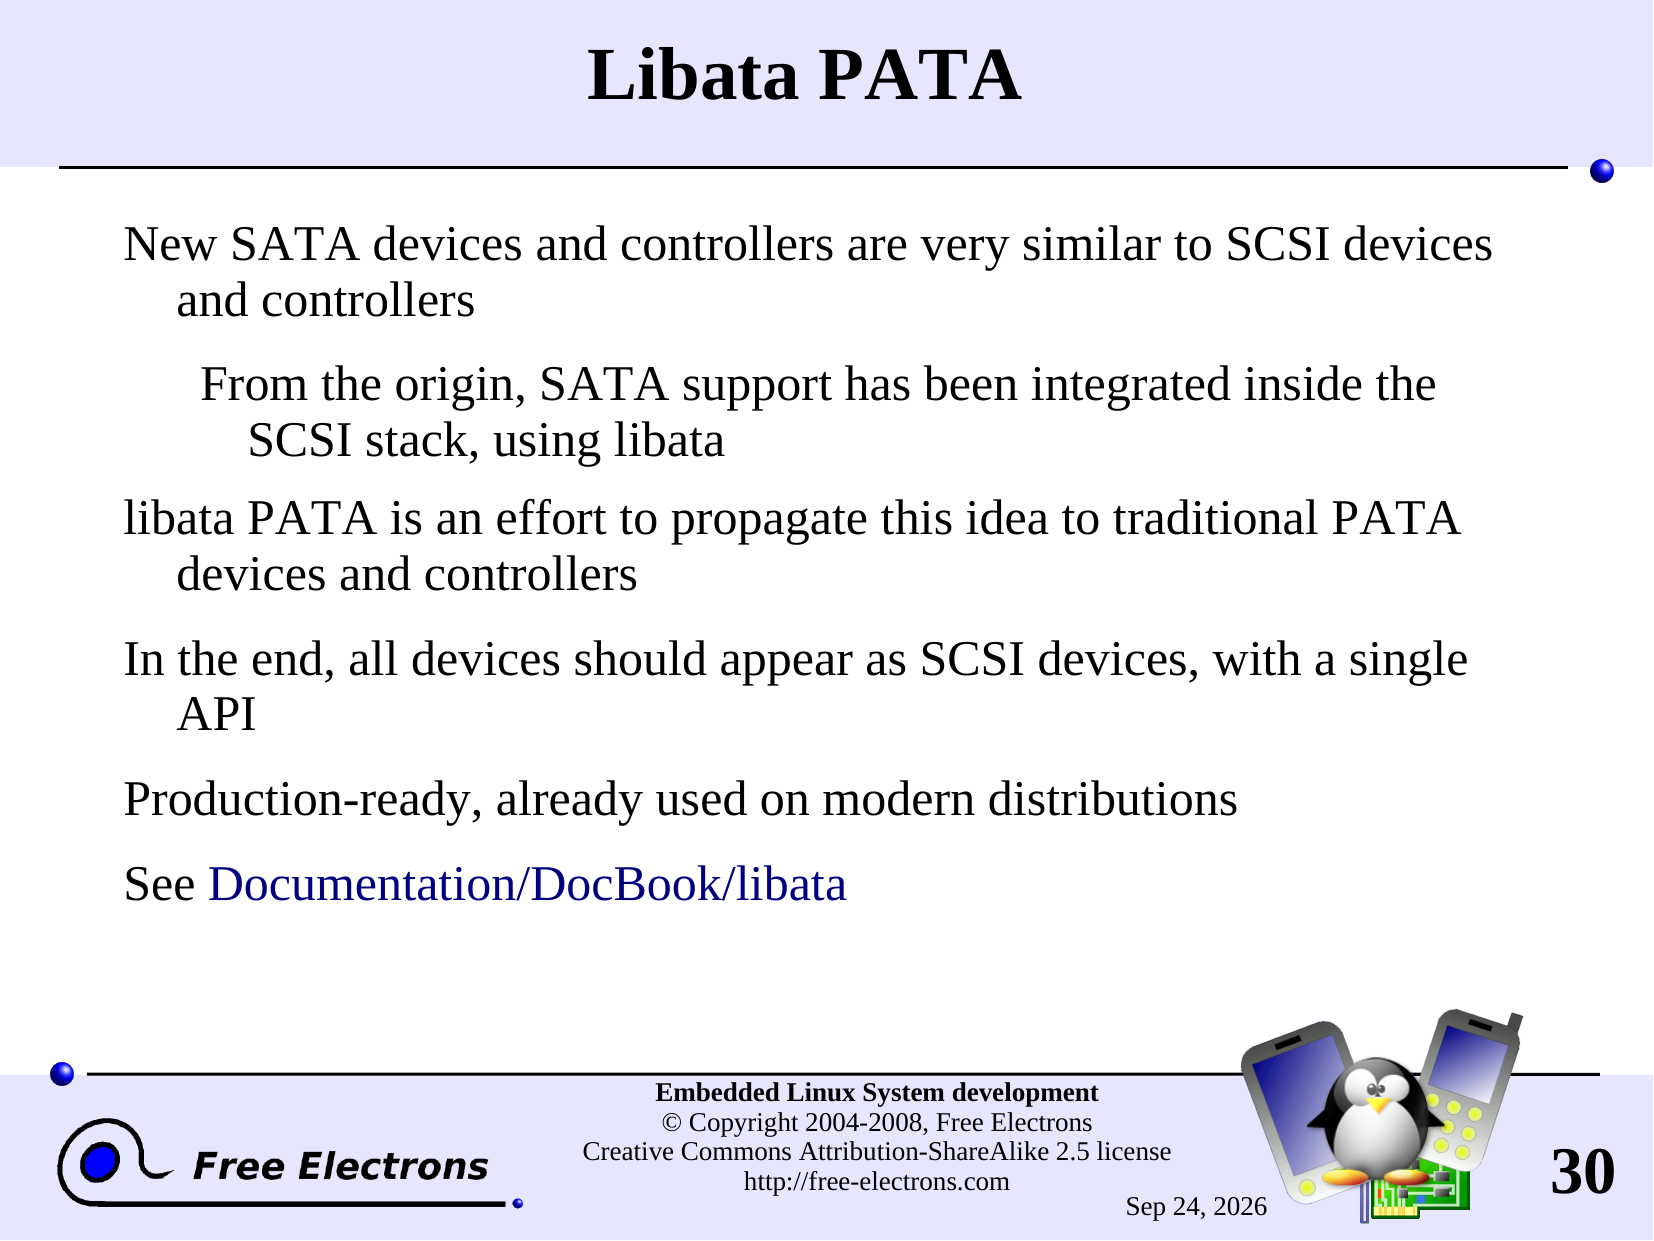

# Libata PATA
New SATA devices and controllers are very similar to SCSI devices and controllers
From the origin, SATA support has been integrated inside the SCSI stack, using libata
libata PATA is an effort to propagate this idea to traditional PATA devices and controllers
In the end, all devices should appear as SCSI devices, with a single API
Production-ready, already used on modern distributions
See Documentation/DocBook/libata